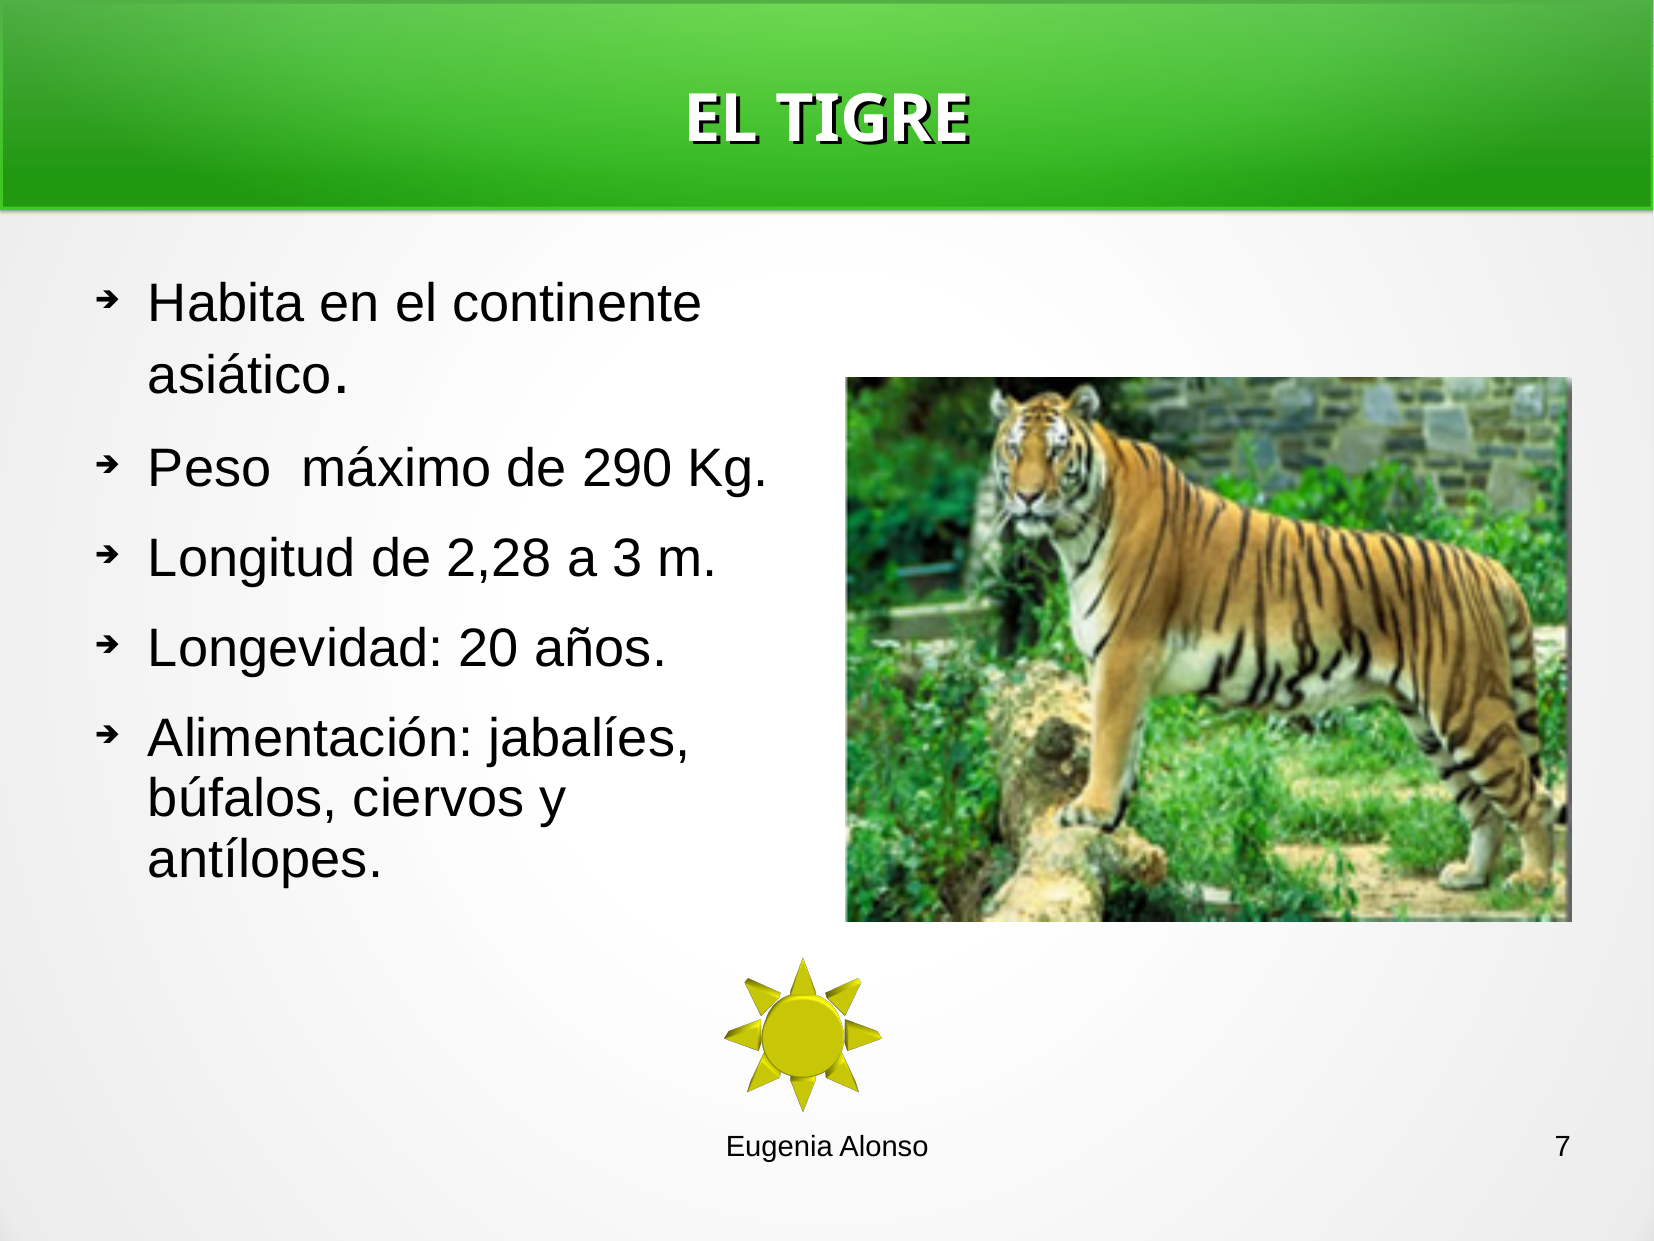

# EL TIGRE
Habita en el continente asiático.
Peso máximo de 290 Kg.
Longitud de 2,28 a 3 m.
Longevidad: 20 años.
Alimentación: jabalíes, búfalos, ciervos y antílopes.
Eugenia Alonso
7